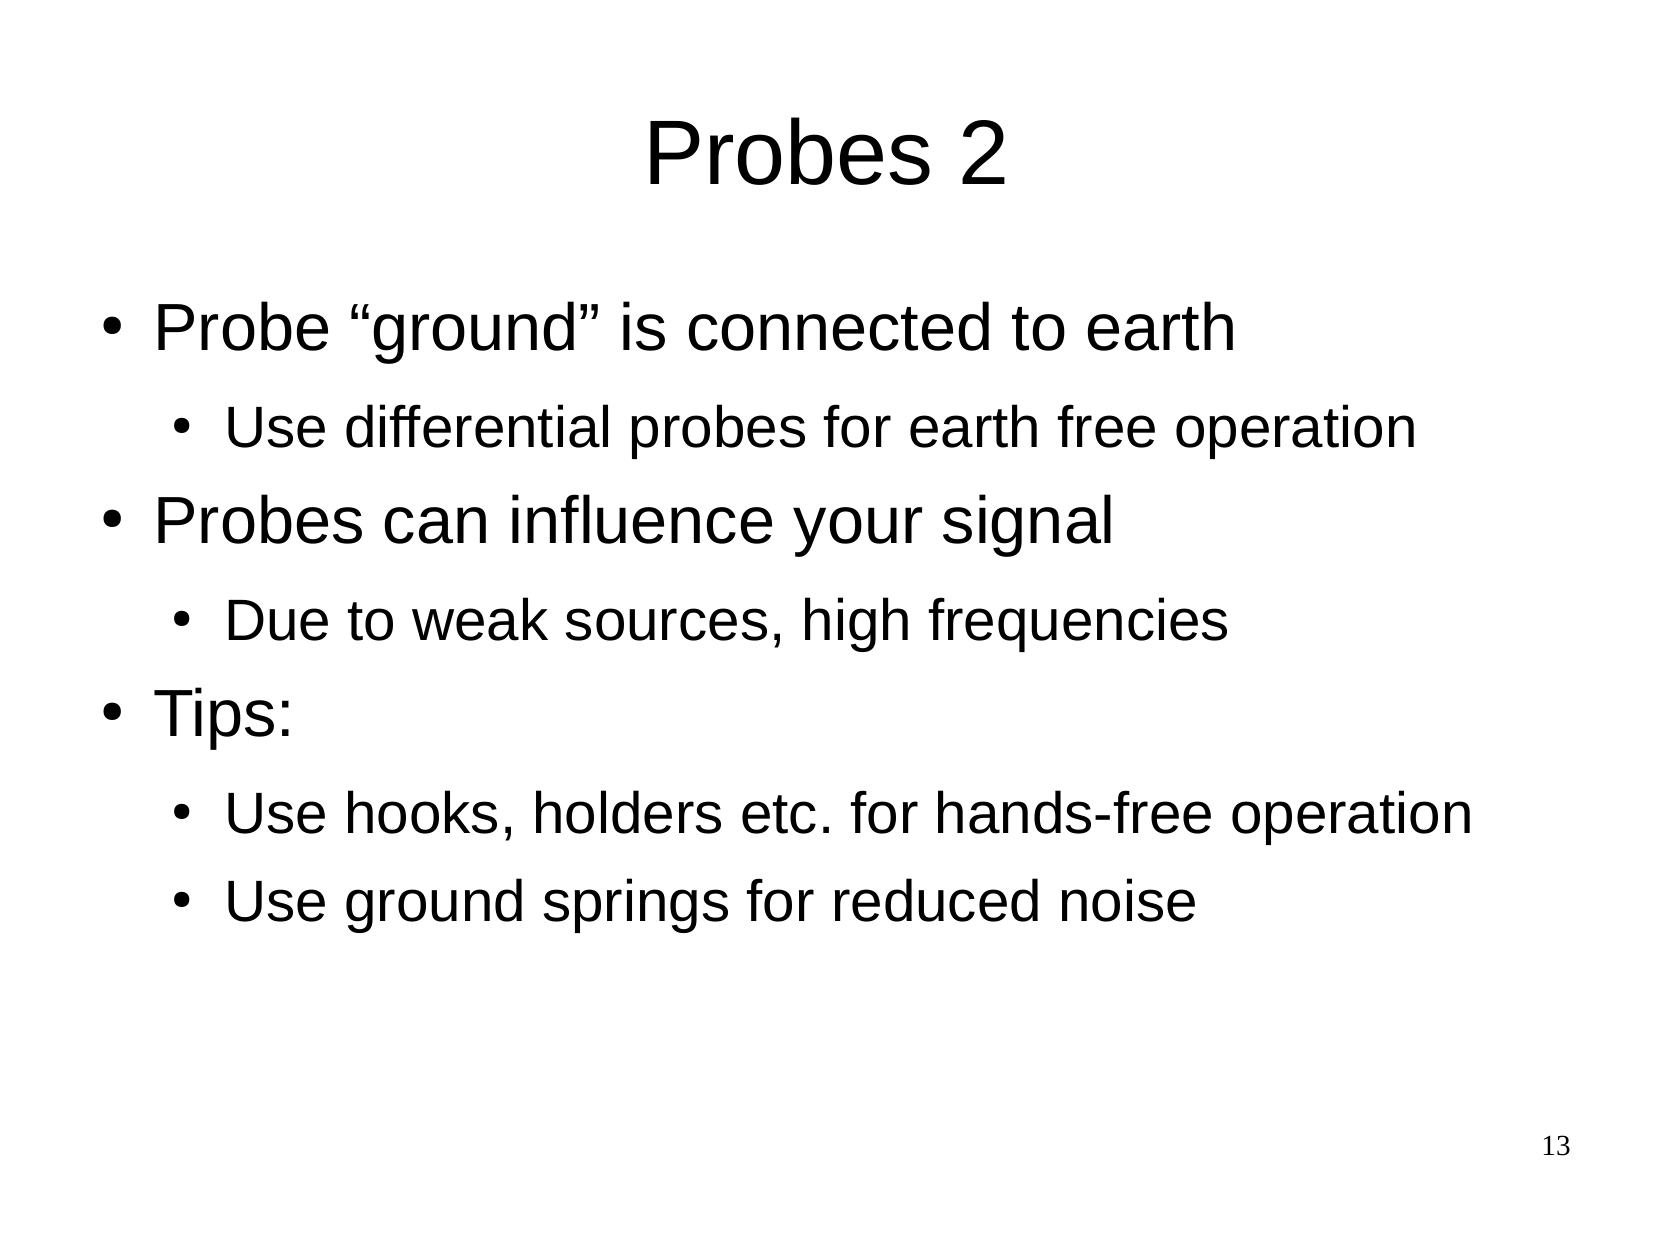

# Probes 2
Probe “ground” is connected to earth
Use differential probes for earth free operation
Probes can influence your signal
Due to weak sources, high frequencies
Tips:
Use hooks, holders etc. for hands-free operation
Use ground springs for reduced noise
13